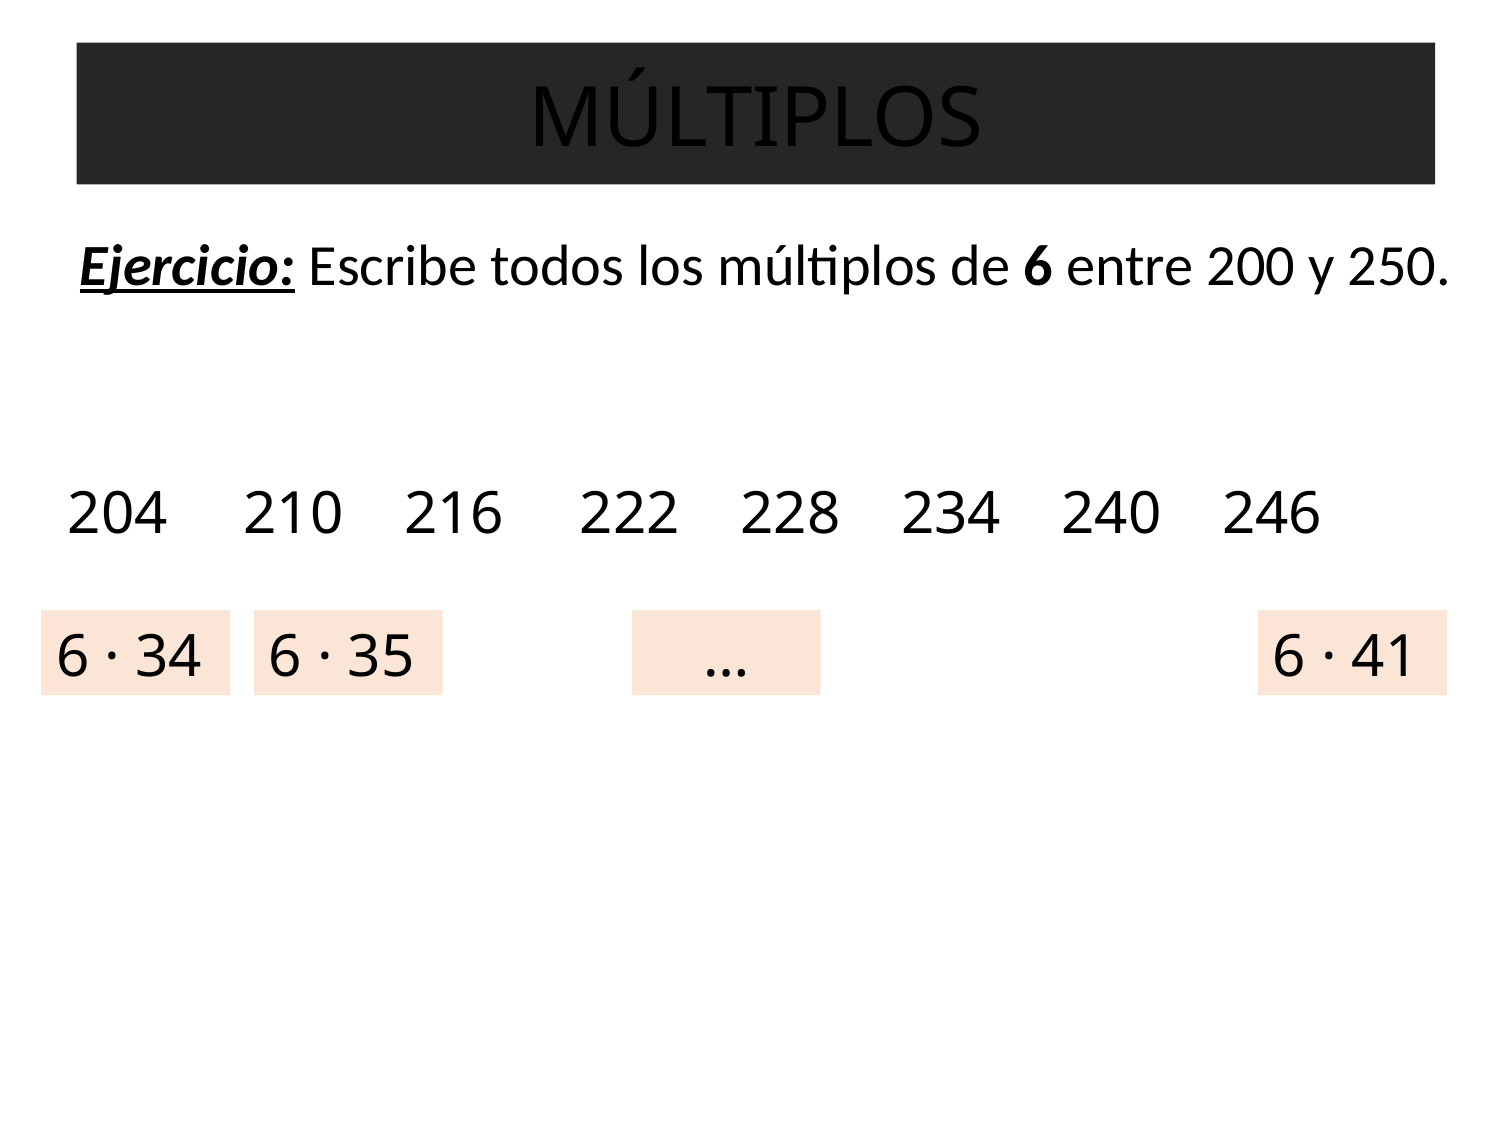

MÚLTIPLOS
Ejercicio: Escribe todos los múltiplos de 6 entre 200 y 250.
204 210 216 222 228 234 240 246
6 · 34
6 · 35
…
6 · 41